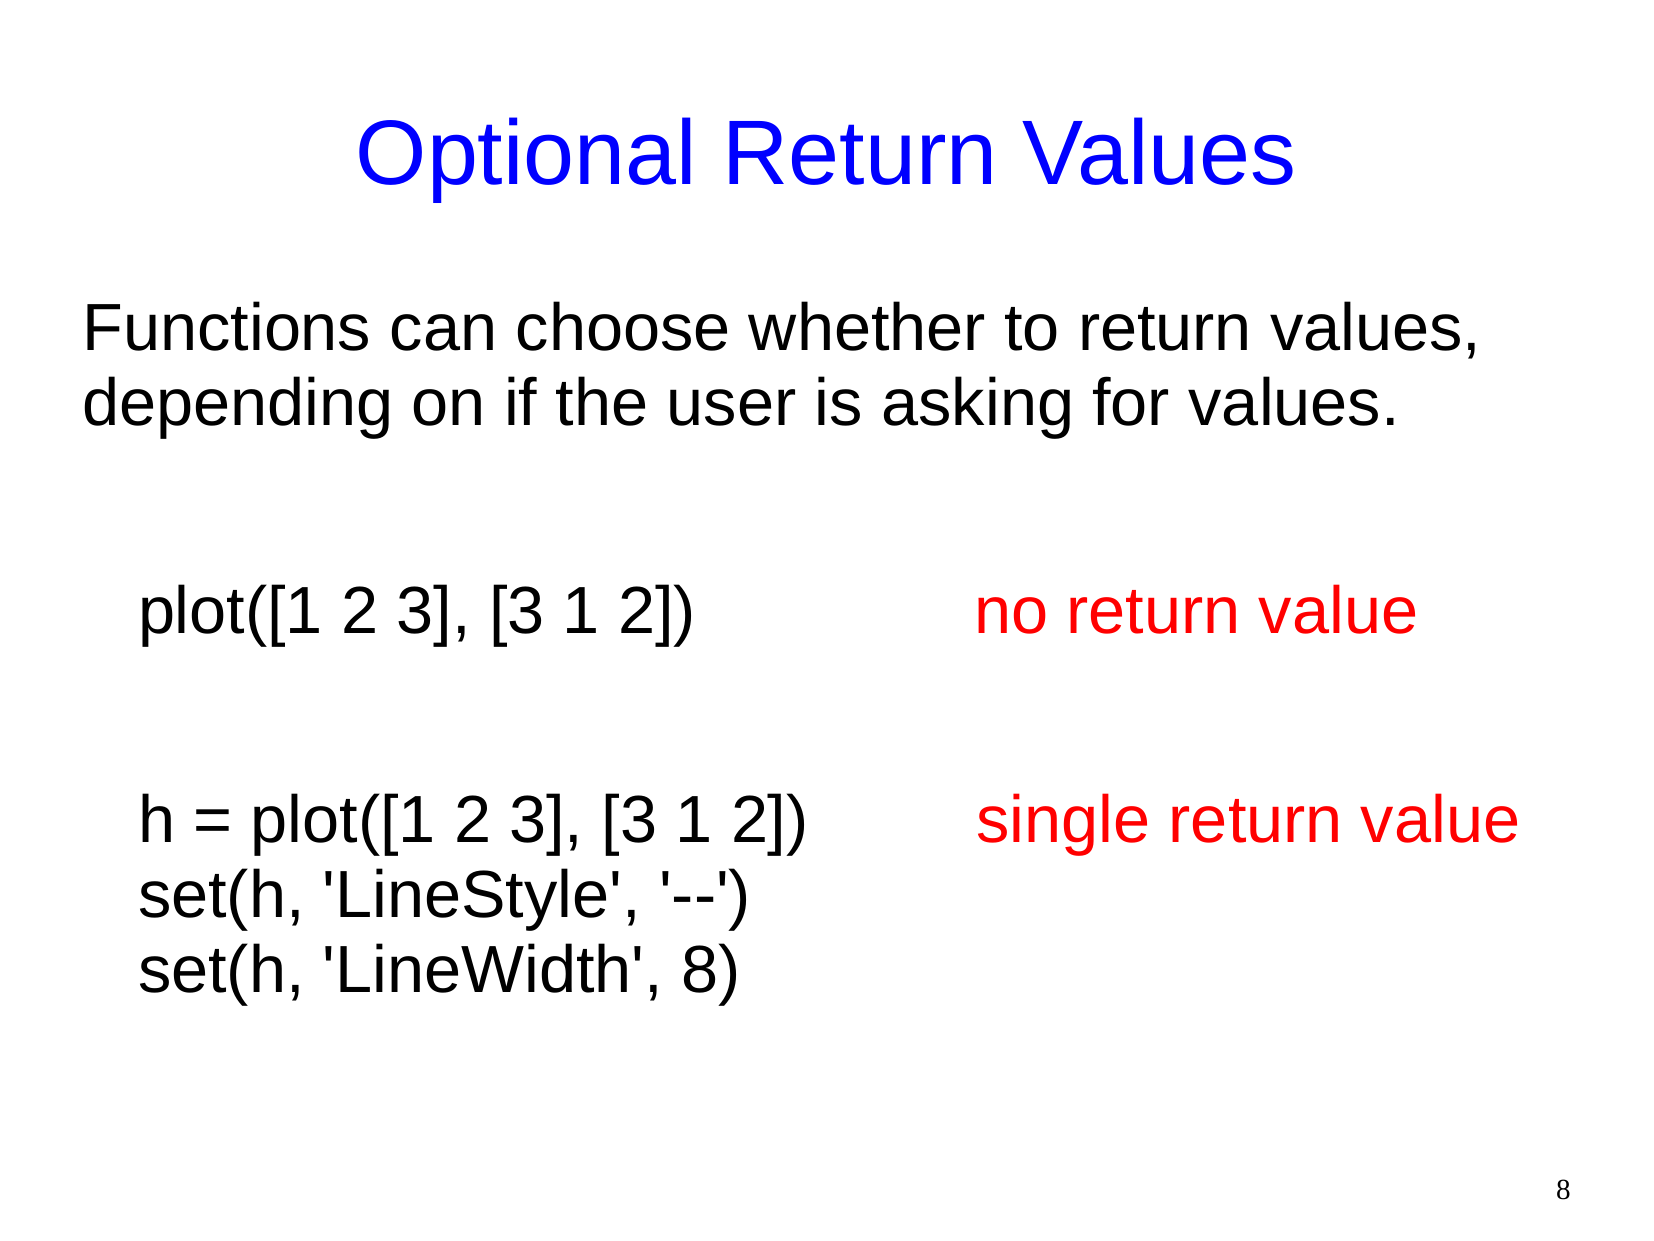

# Optional Return Values
Functions can choose whether to return values, depending on if the user is asking for values.
 plot([1 2 3], [3 1 2]) no return value
 h = plot([1 2 3], [3 1 2]) single return value
 set(h, 'LineStyle', '--')
 set(h, 'LineWidth', 8)
8